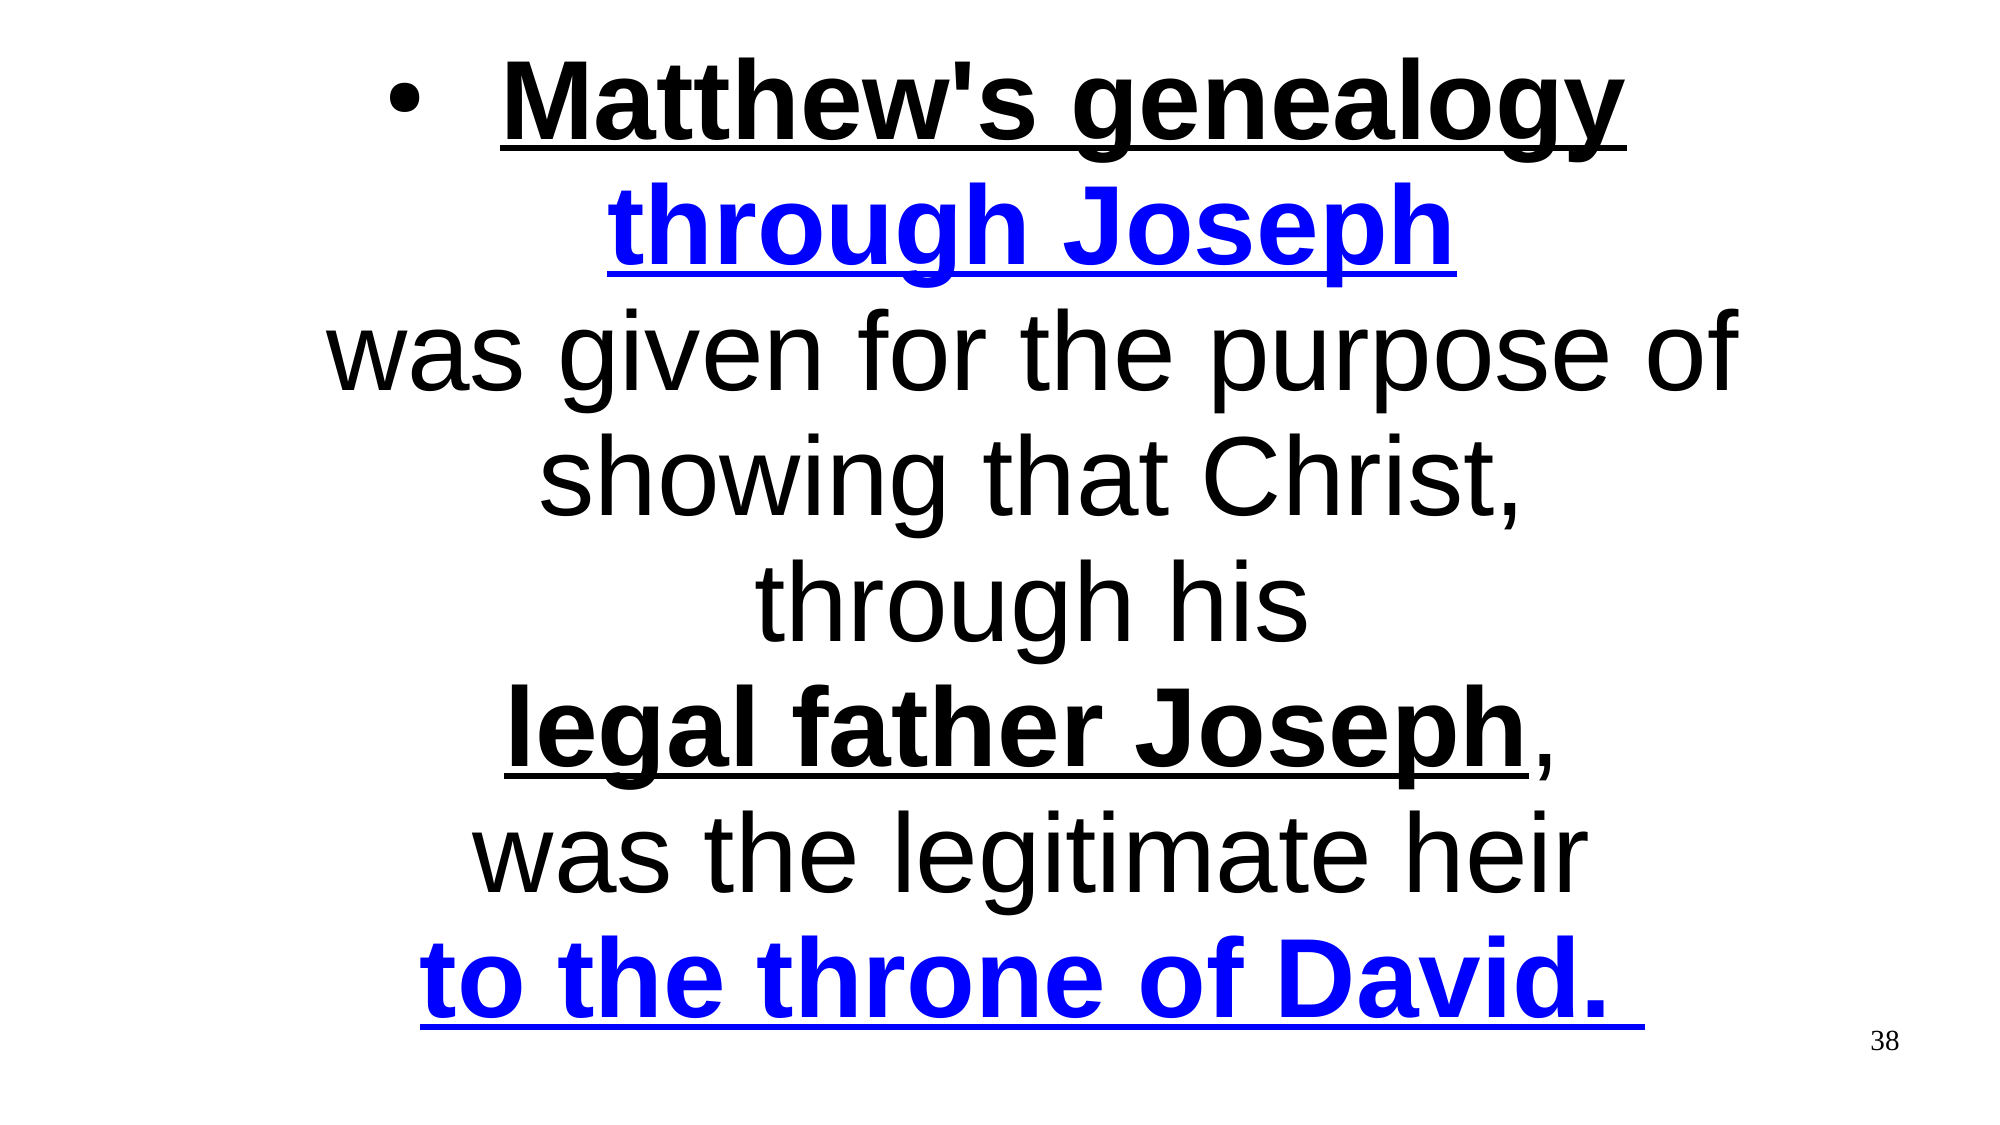

# Matthew's genealogy through Joseph was given for the purpose of showing that Christ, through his legal father Joseph, was the legitimate heir to the throne of David.
38